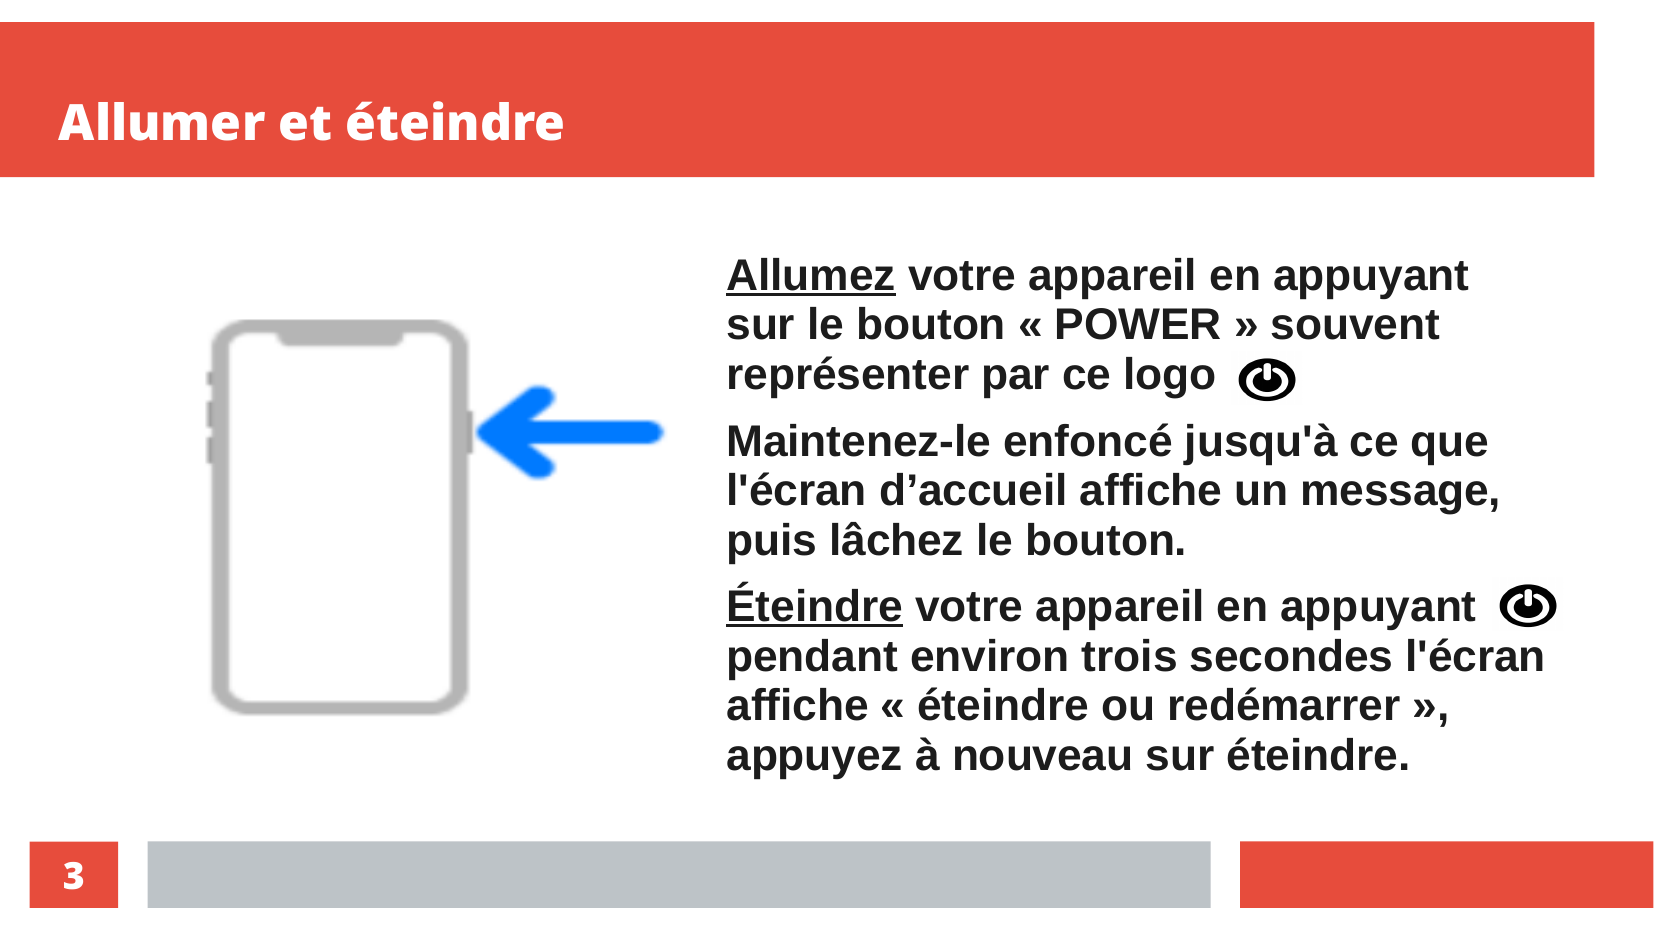

# Allumer et éteindre
Allumez votre appareil en appuyant sur le bouton « POWER » souvent représenter par ce logo
Maintenez-le enfoncé jusqu'à ce que l'écran d’accueil affiche un message, puis lâchez le bouton.
Éteindre votre appareil en appuyant pendant environ trois secondes l'écran affiche « éteindre ou redémarrer », appuyez à nouveau sur éteindre.
3